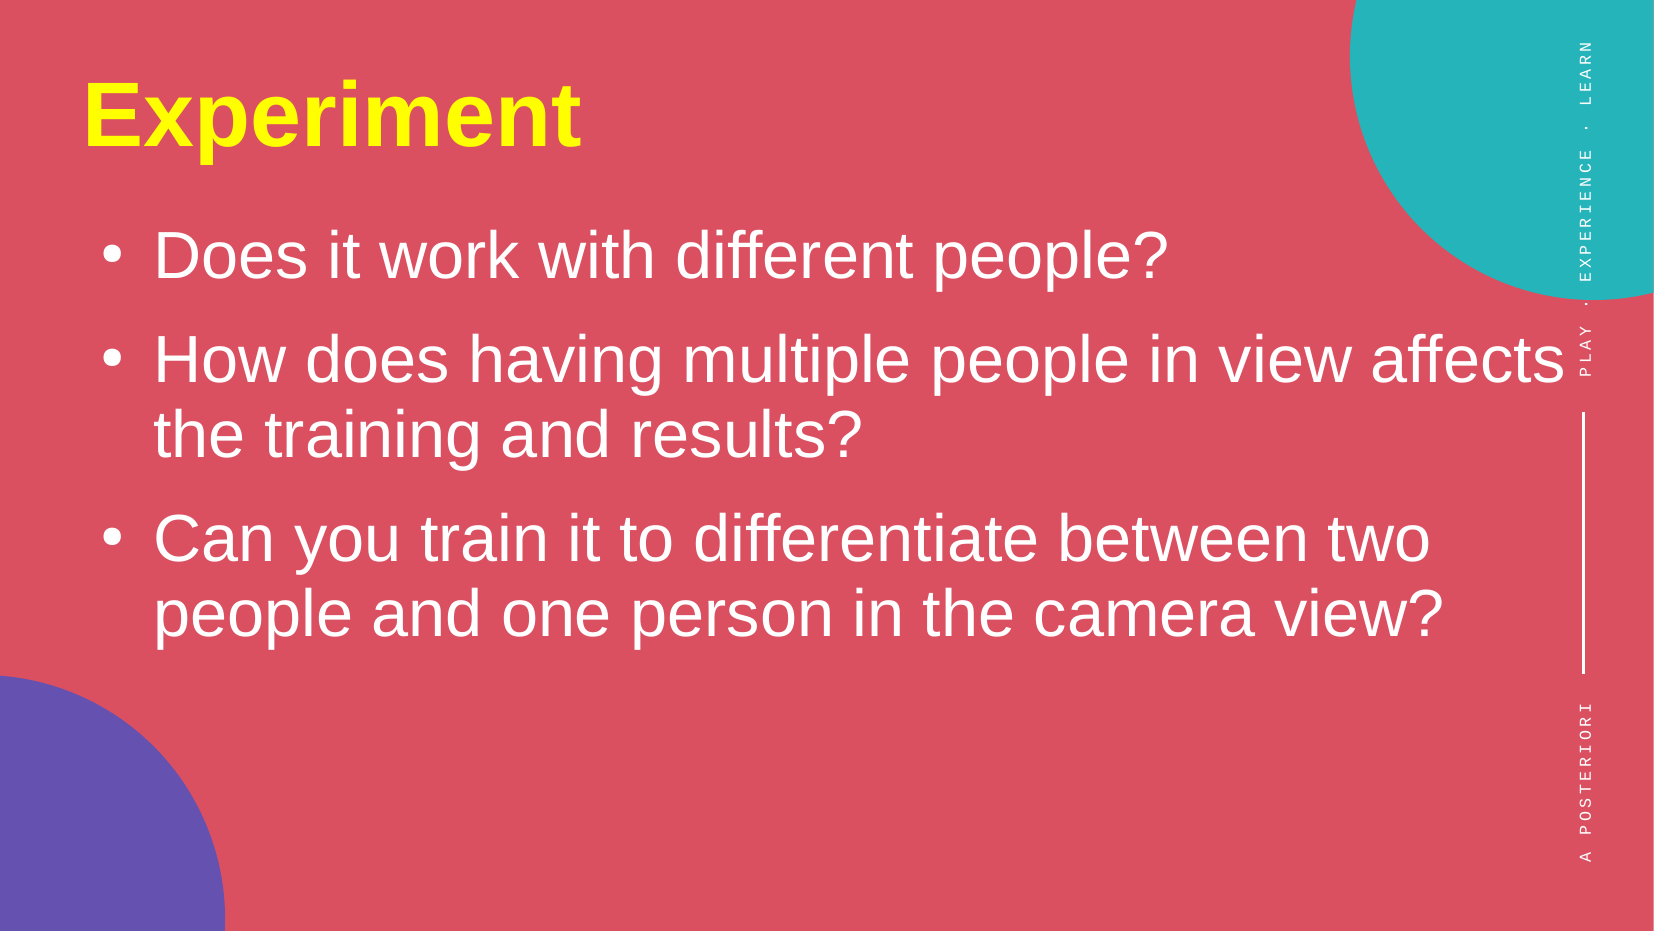

# Experiment
Does it work with different people?
How does having multiple people in view affects the training and results?
Can you train it to differentiate between two people and one person in the camera view?